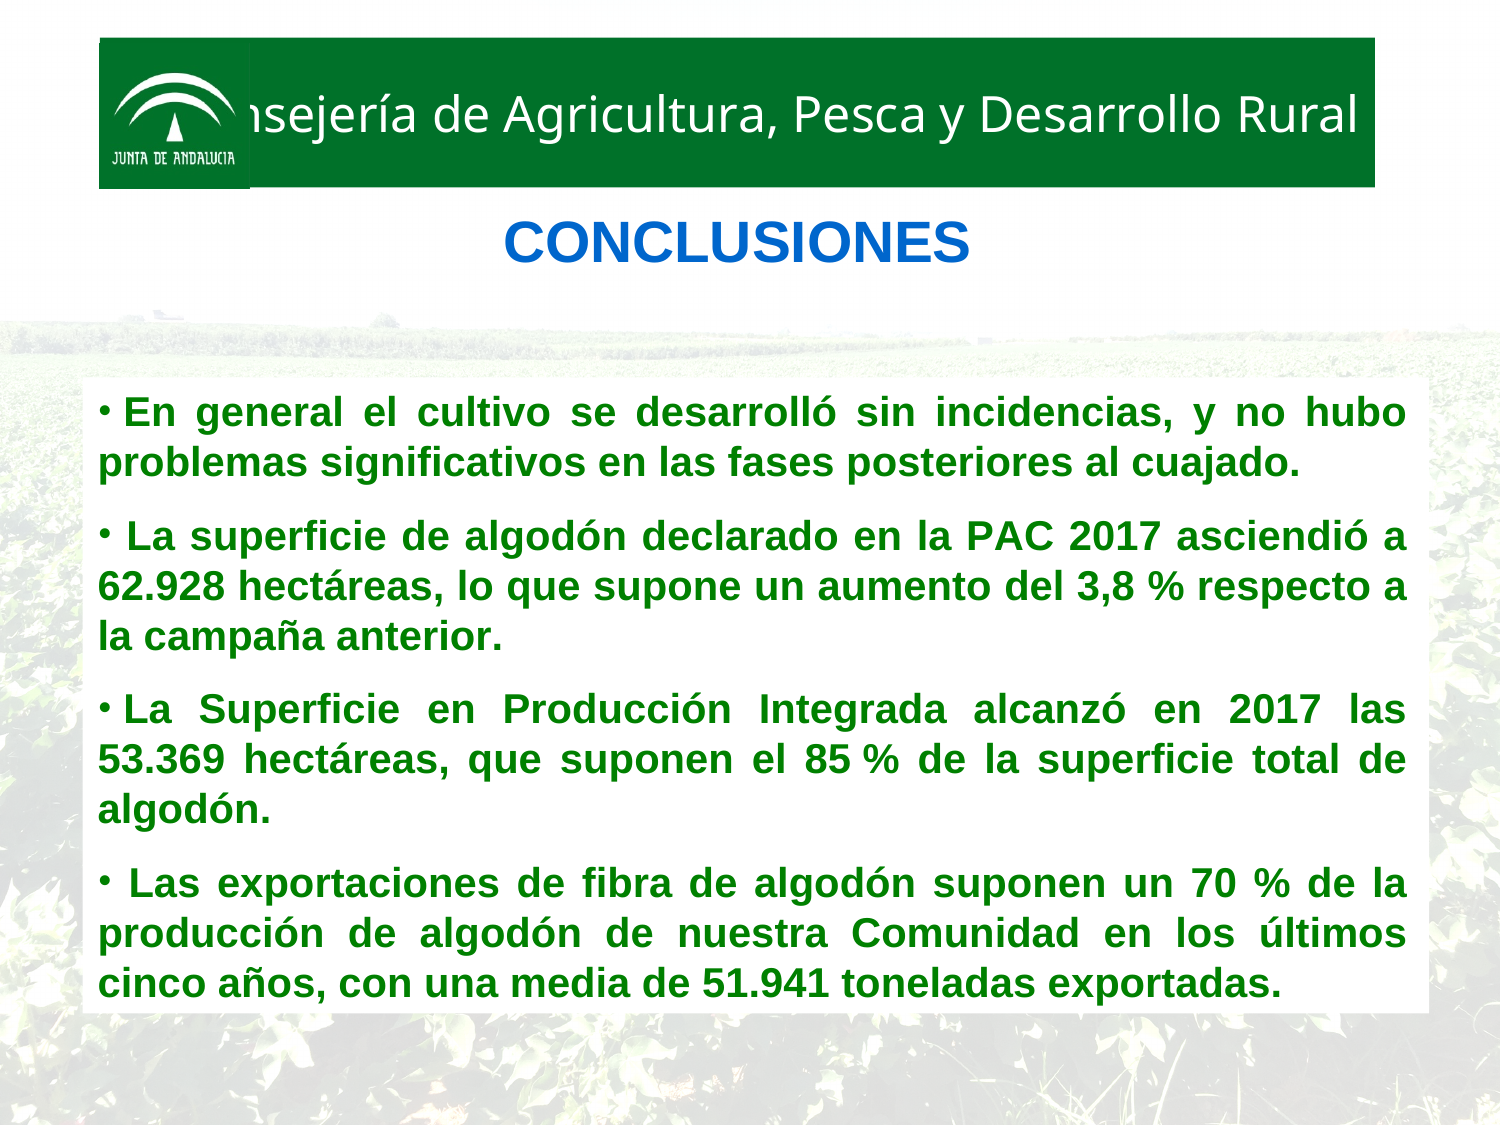

# Consejería de Agricultura, Pesca y Desarrollo Rural
CONCLUSIONES
 En general el cultivo se desarrolló sin incidencias, y no hubo problemas significativos en las fases posteriores al cuajado.
 La superficie de algodón declarado en la PAC 2017 asciendió a 62.928 hectáreas, lo que supone un aumento del 3,8 % respecto a la campaña anterior.
 La Superficie en Producción Integrada alcanzó en 2017 las 53.369 hectáreas, que suponen el 85 % de la superficie total de algodón.
 Las exportaciones de fibra de algodón suponen un 70 % de la producción de algodón de nuestra Comunidad en los últimos cinco años, con una media de 51.941 toneladas exportadas.